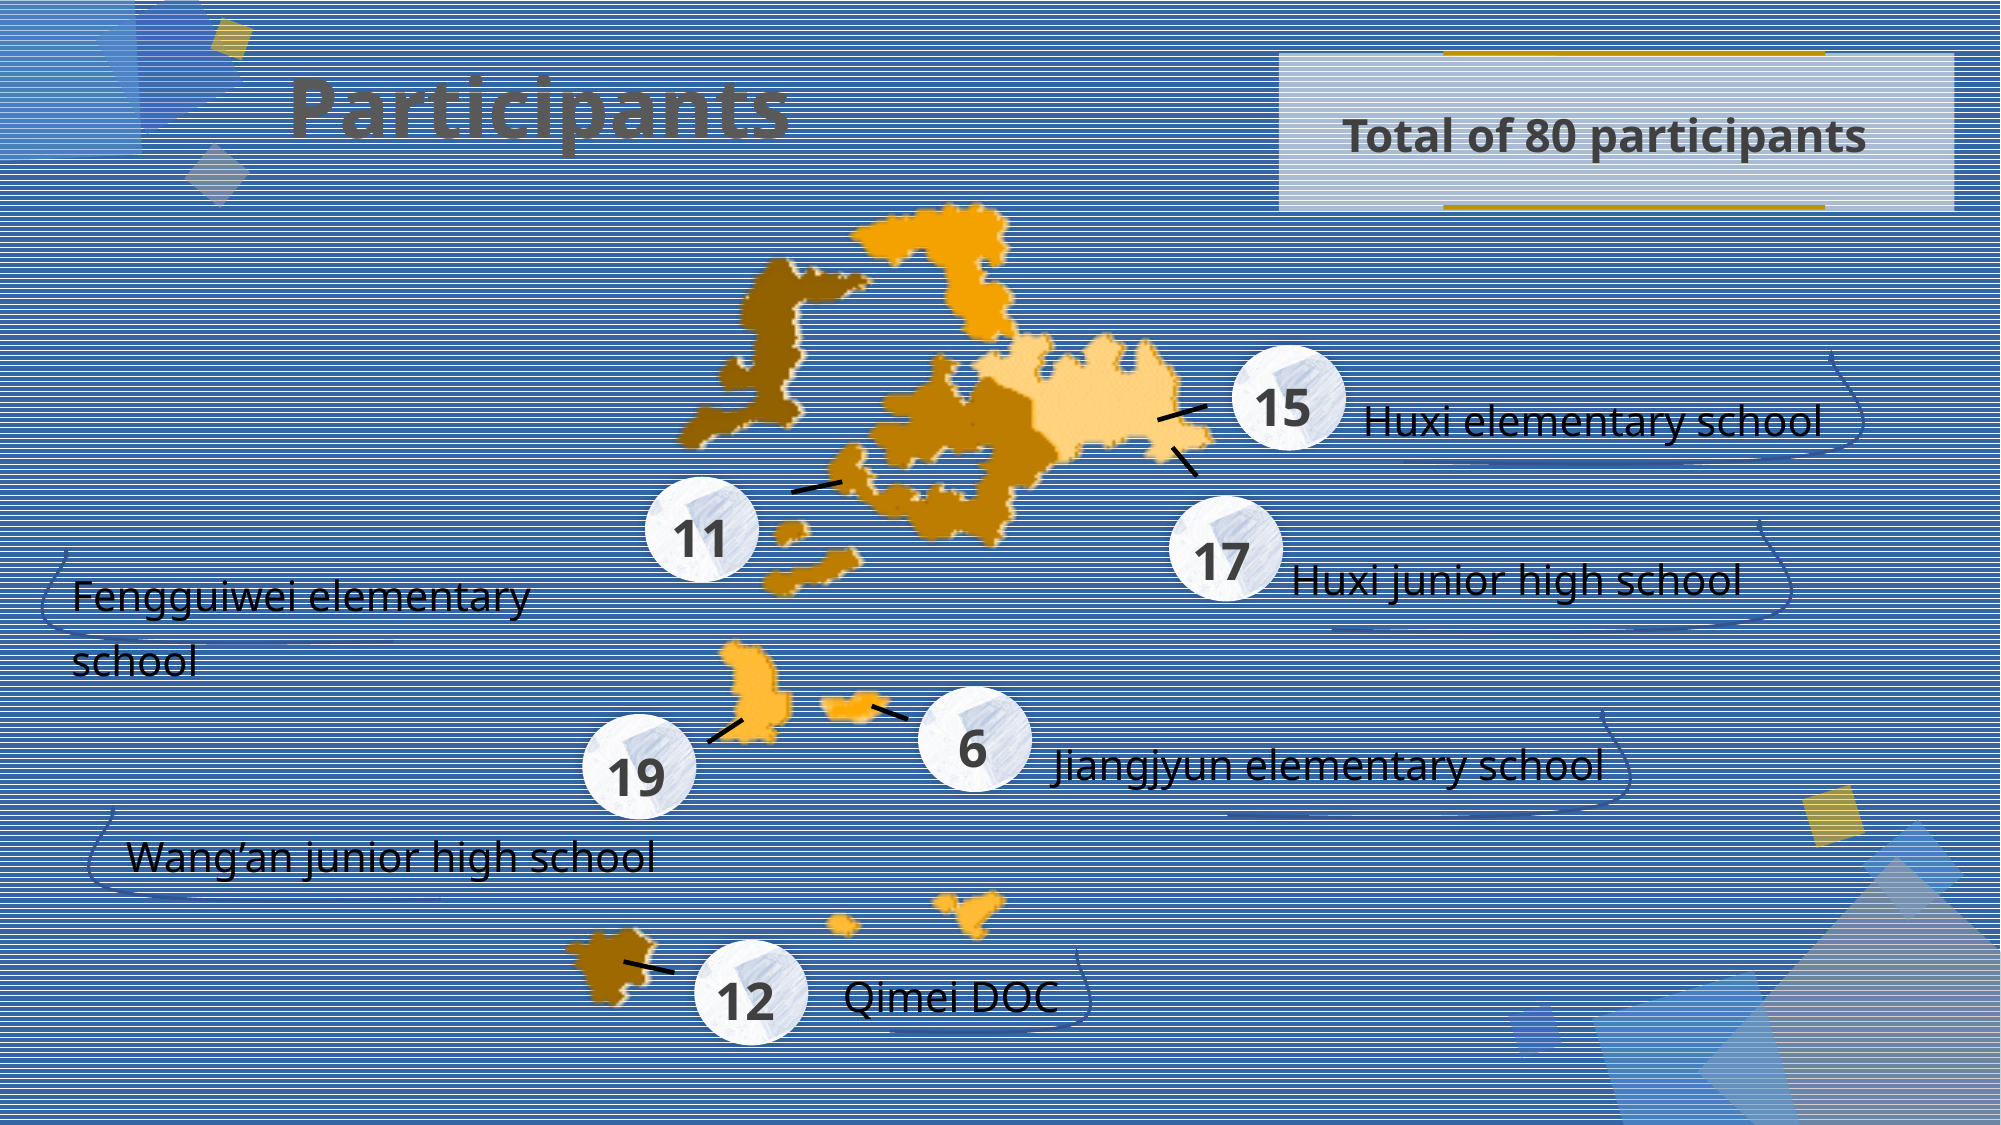

# Participants
Total of 80 participants
15
15
Huxi elementary school
11
17
Huxi junior high school
Fengguiwei elementary school
6
19
Jiangjyun elementary school
Wang’an junior high school
12
Qimei DOC